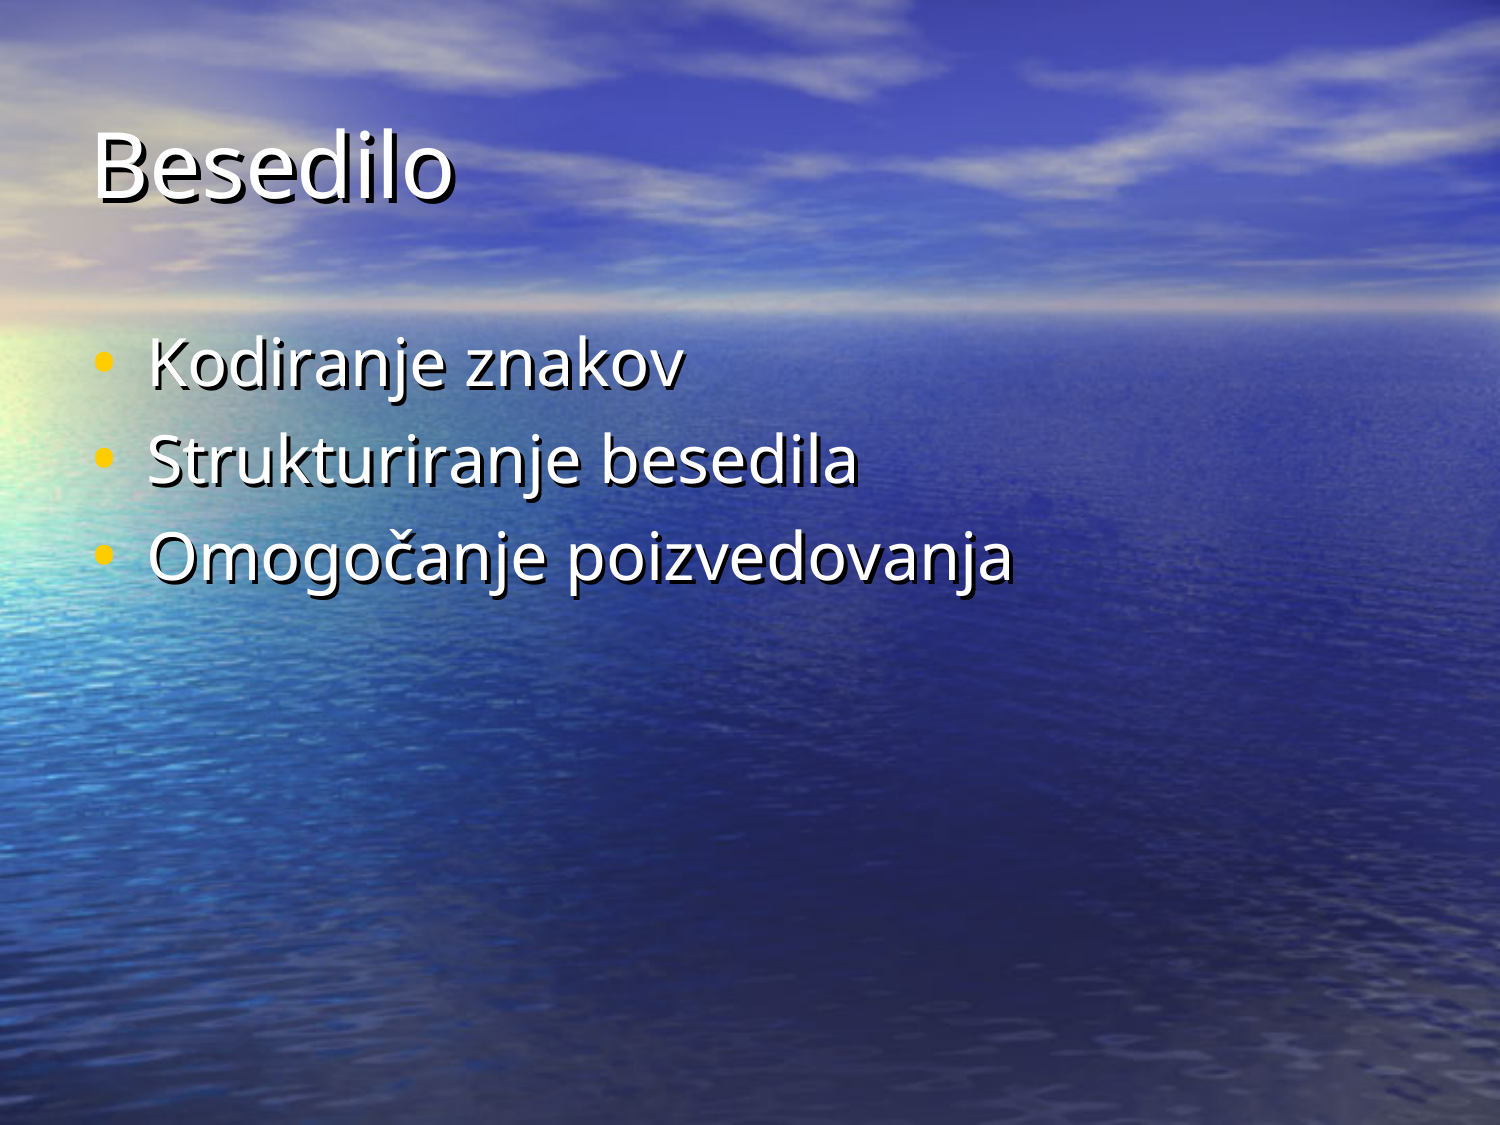

# Besedilo
Kodiranje znakov
Strukturiranje besedila
Omogočanje poizvedovanja